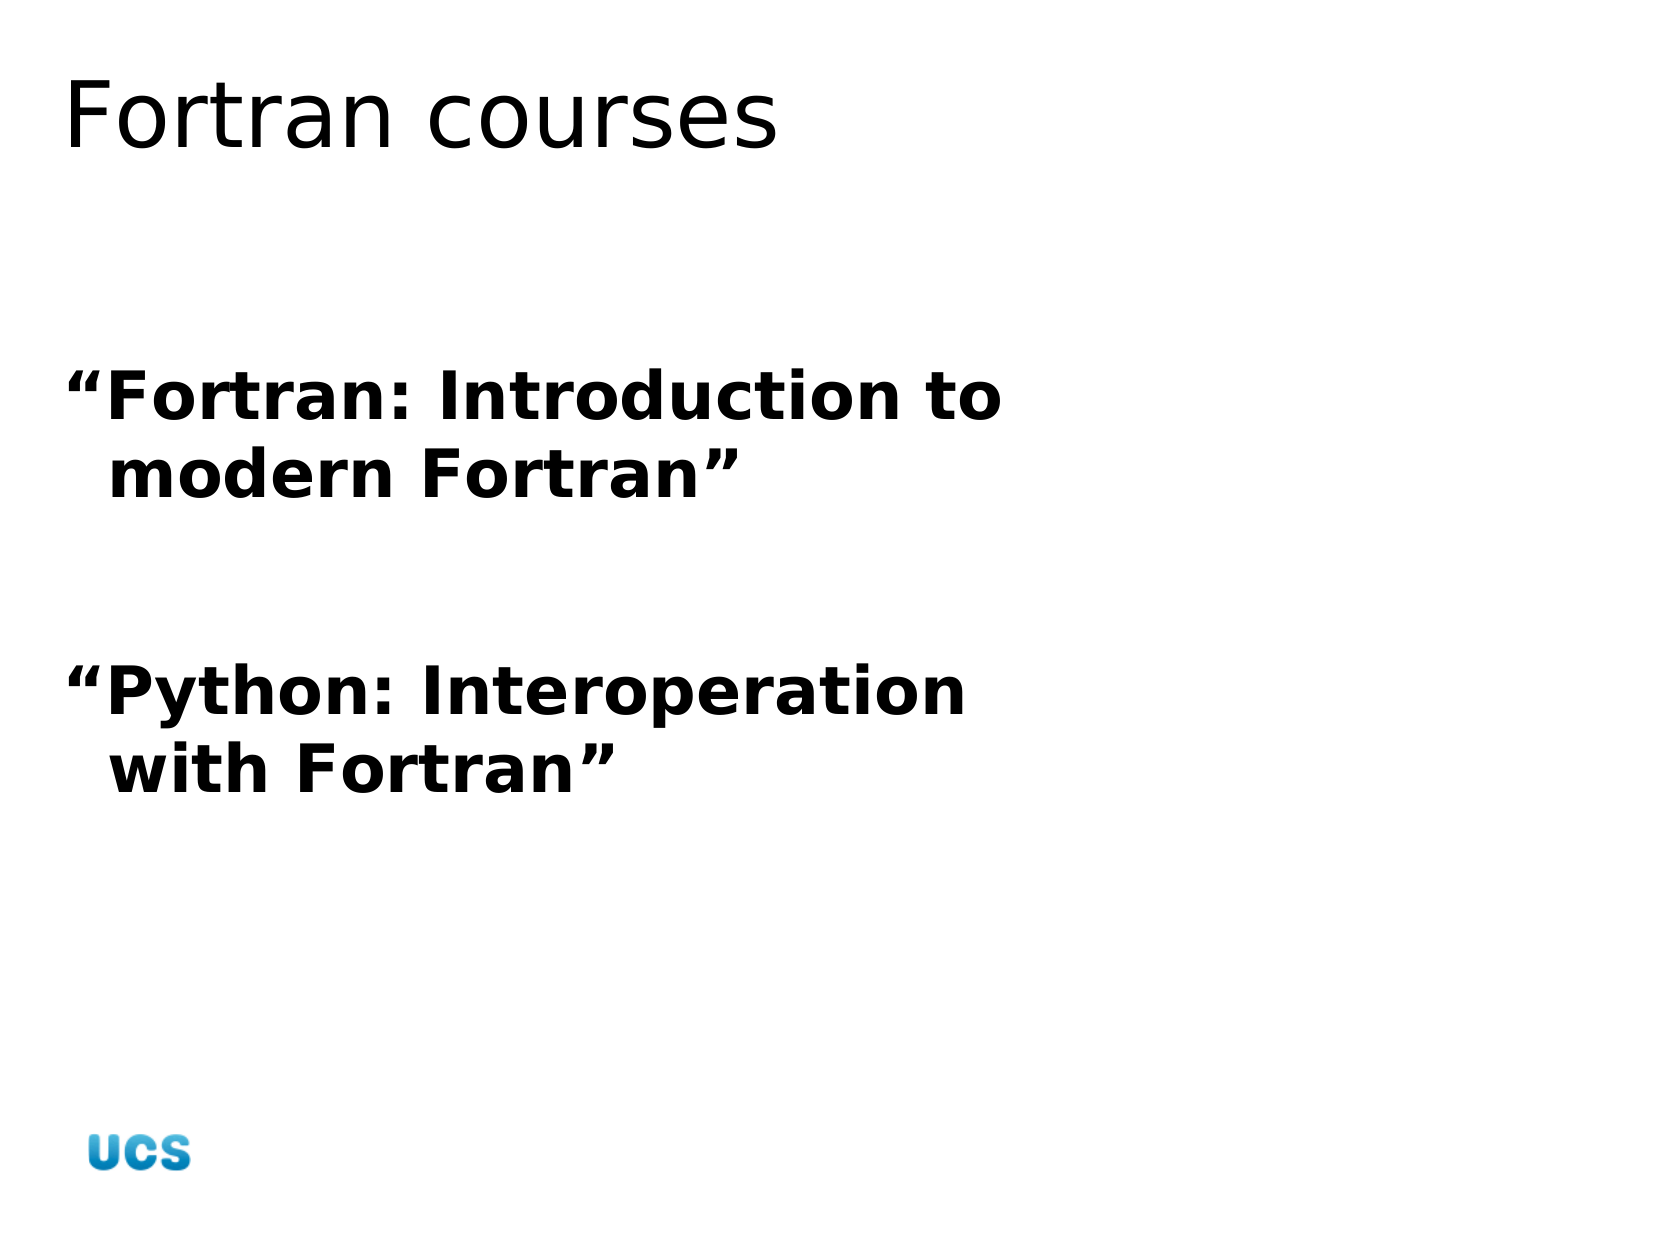

Fortran courses
“Fortran: Introduction to
	modern Fortran”
“Python: Interoperation
	with Fortran”